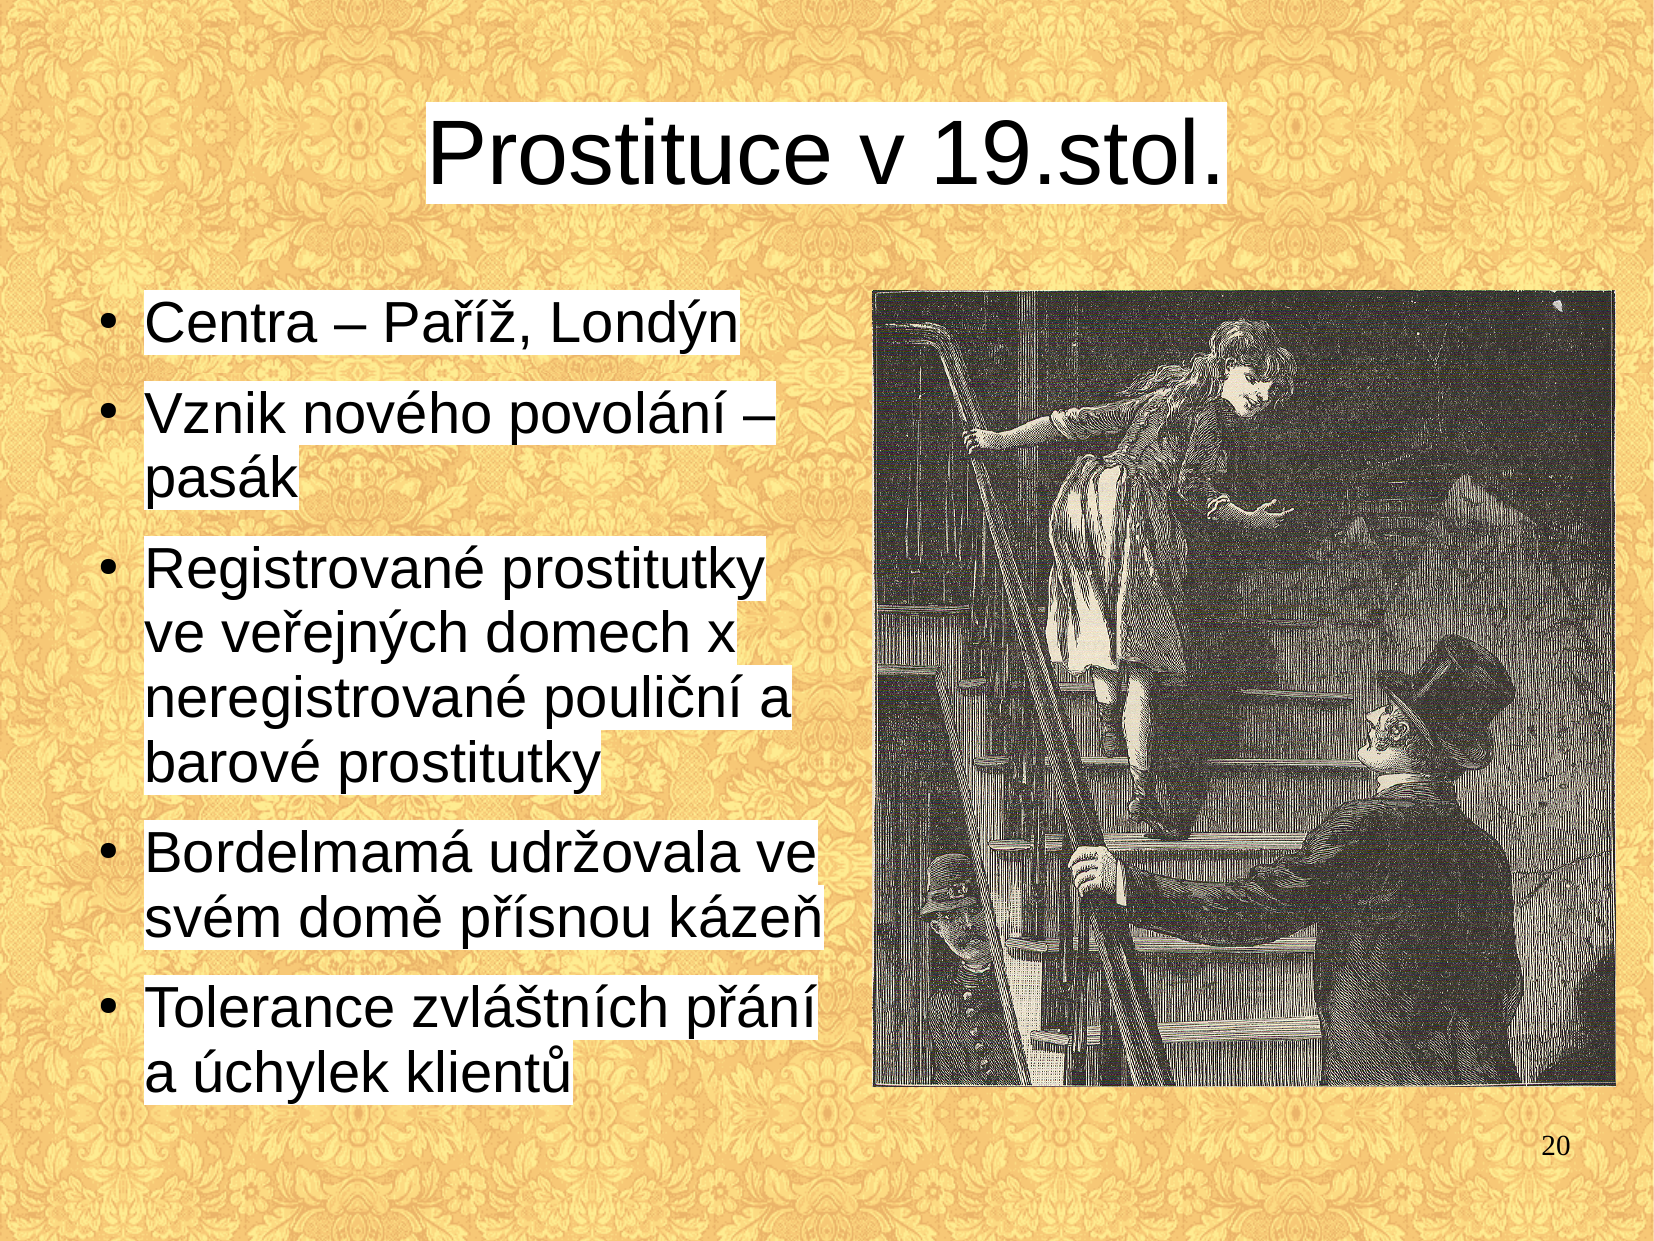

# Prostituce v 19.stol.
Centra – Paříž, Londýn
Vznik nového povolání – pasák
Registrované prostitutky ve veřejných domech x neregistrované pouliční a barové prostitutky
Bordelmamá udržovala ve svém domě přísnou kázeň
Tolerance zvláštních přání a úchylek klientů
20